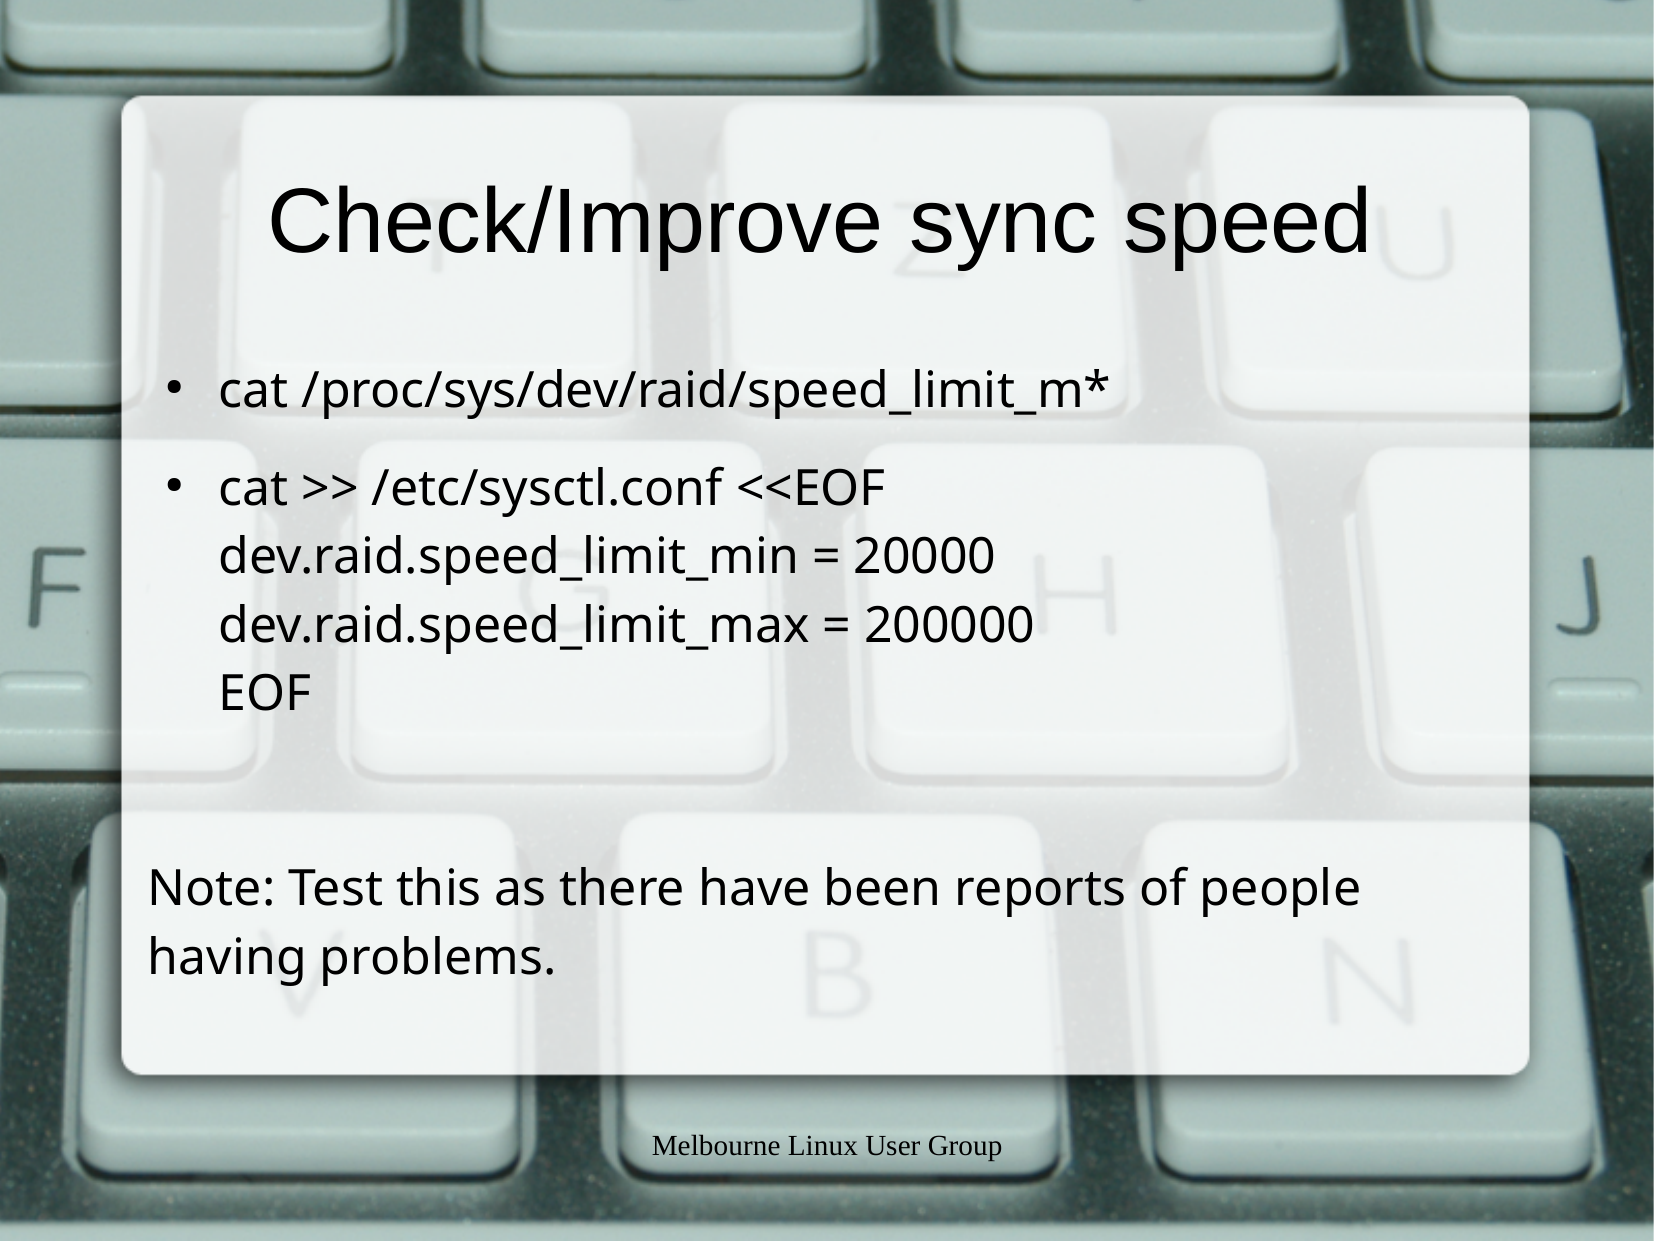

# Check/Improve sync speed
cat /proc/sys/dev/raid/speed_limit_m*
cat >> /etc/sysctl.conf <<EOF
dev.raid.speed_limit_min = 20000
dev.raid.speed_limit_max = 200000
EOF
Note: Test this as there have been reports of people having problems.
Melbourne Linux User Group